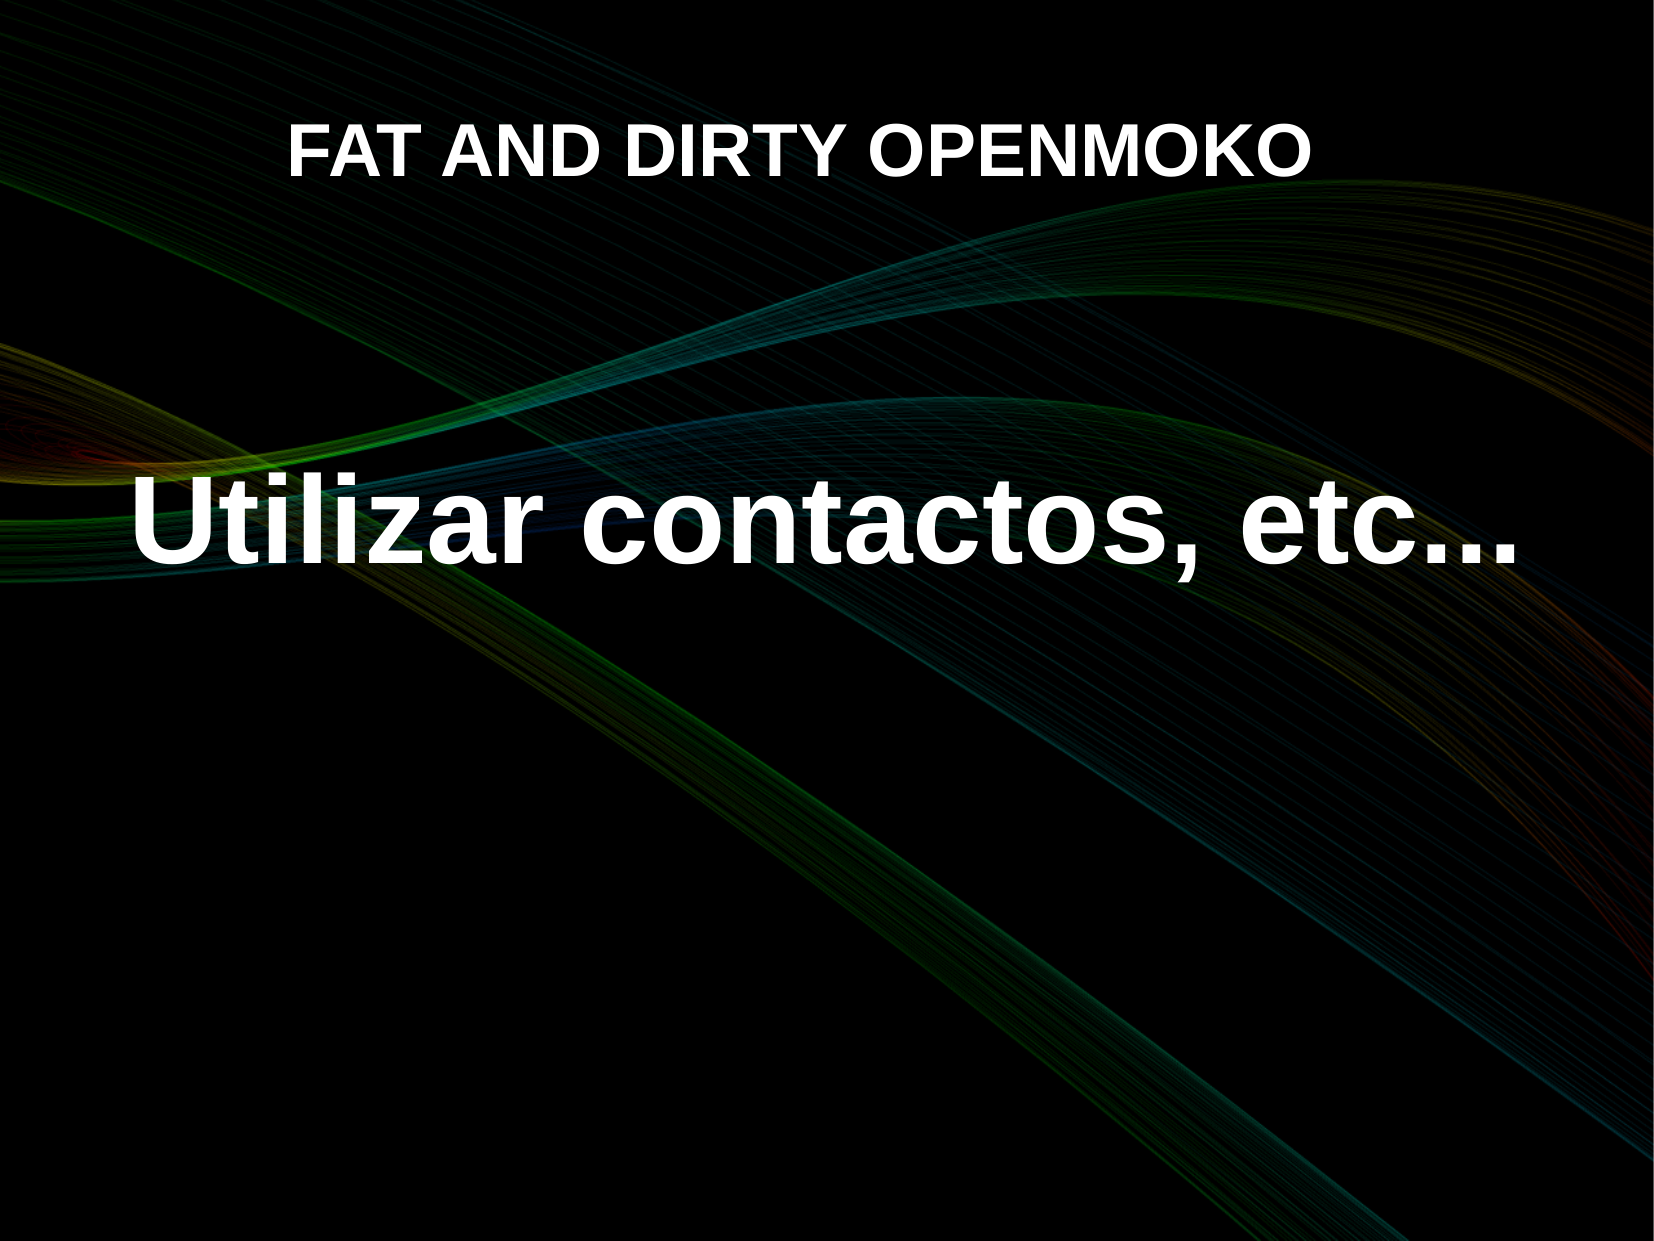

# FAT AND DIRTY OPENMOKO
Utilizar contactos, etc...